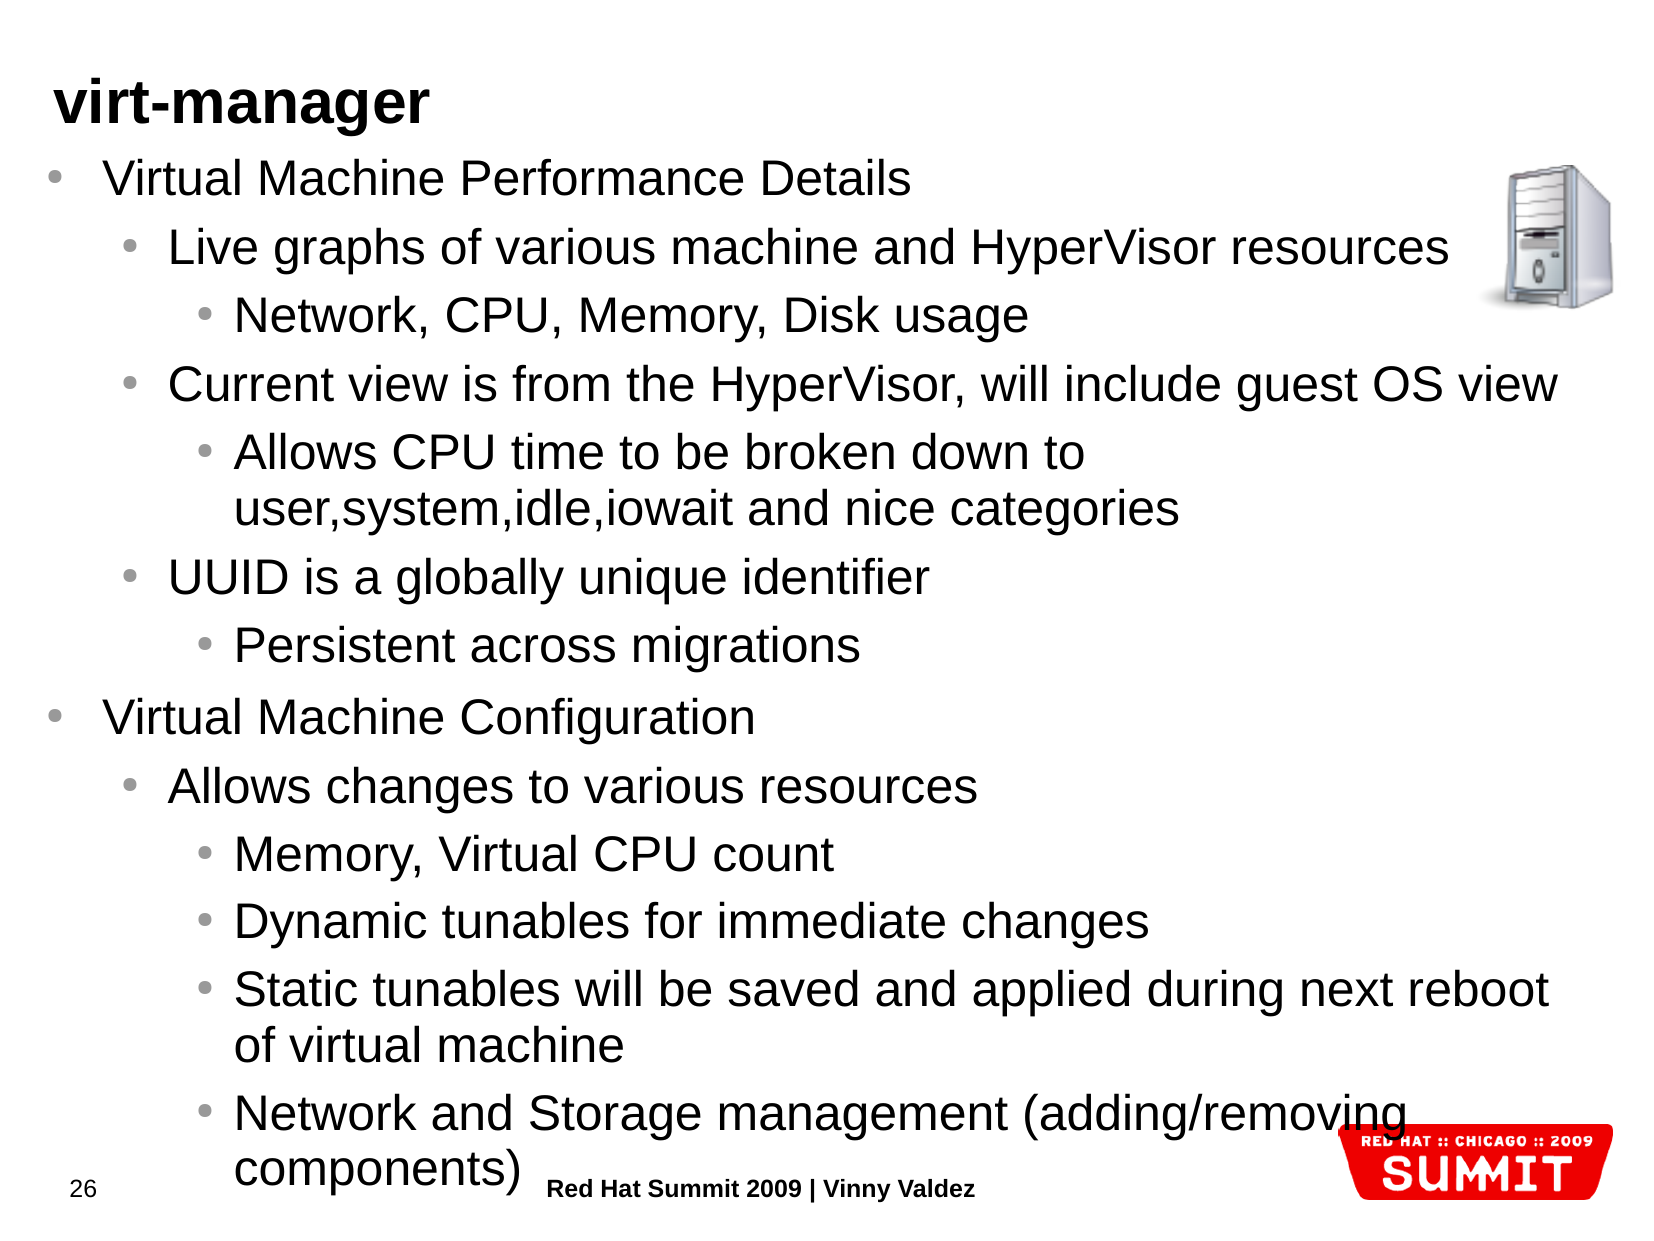

virt-manager
# Virtual Machine Performance Details
Live graphs of various machine and HyperVisor resources
Network, CPU, Memory, Disk usage
Current view is from the HyperVisor, will include guest OS view
Allows CPU time to be broken down to user,system,idle,iowait and nice categories
UUID is a globally unique identifier
Persistent across migrations
Virtual Machine Configuration
Allows changes to various resources
Memory, Virtual CPU count
Dynamic tunables for immediate changes
Static tunables will be saved and applied during next reboot of virtual machine
Network and Storage management (adding/removing components)